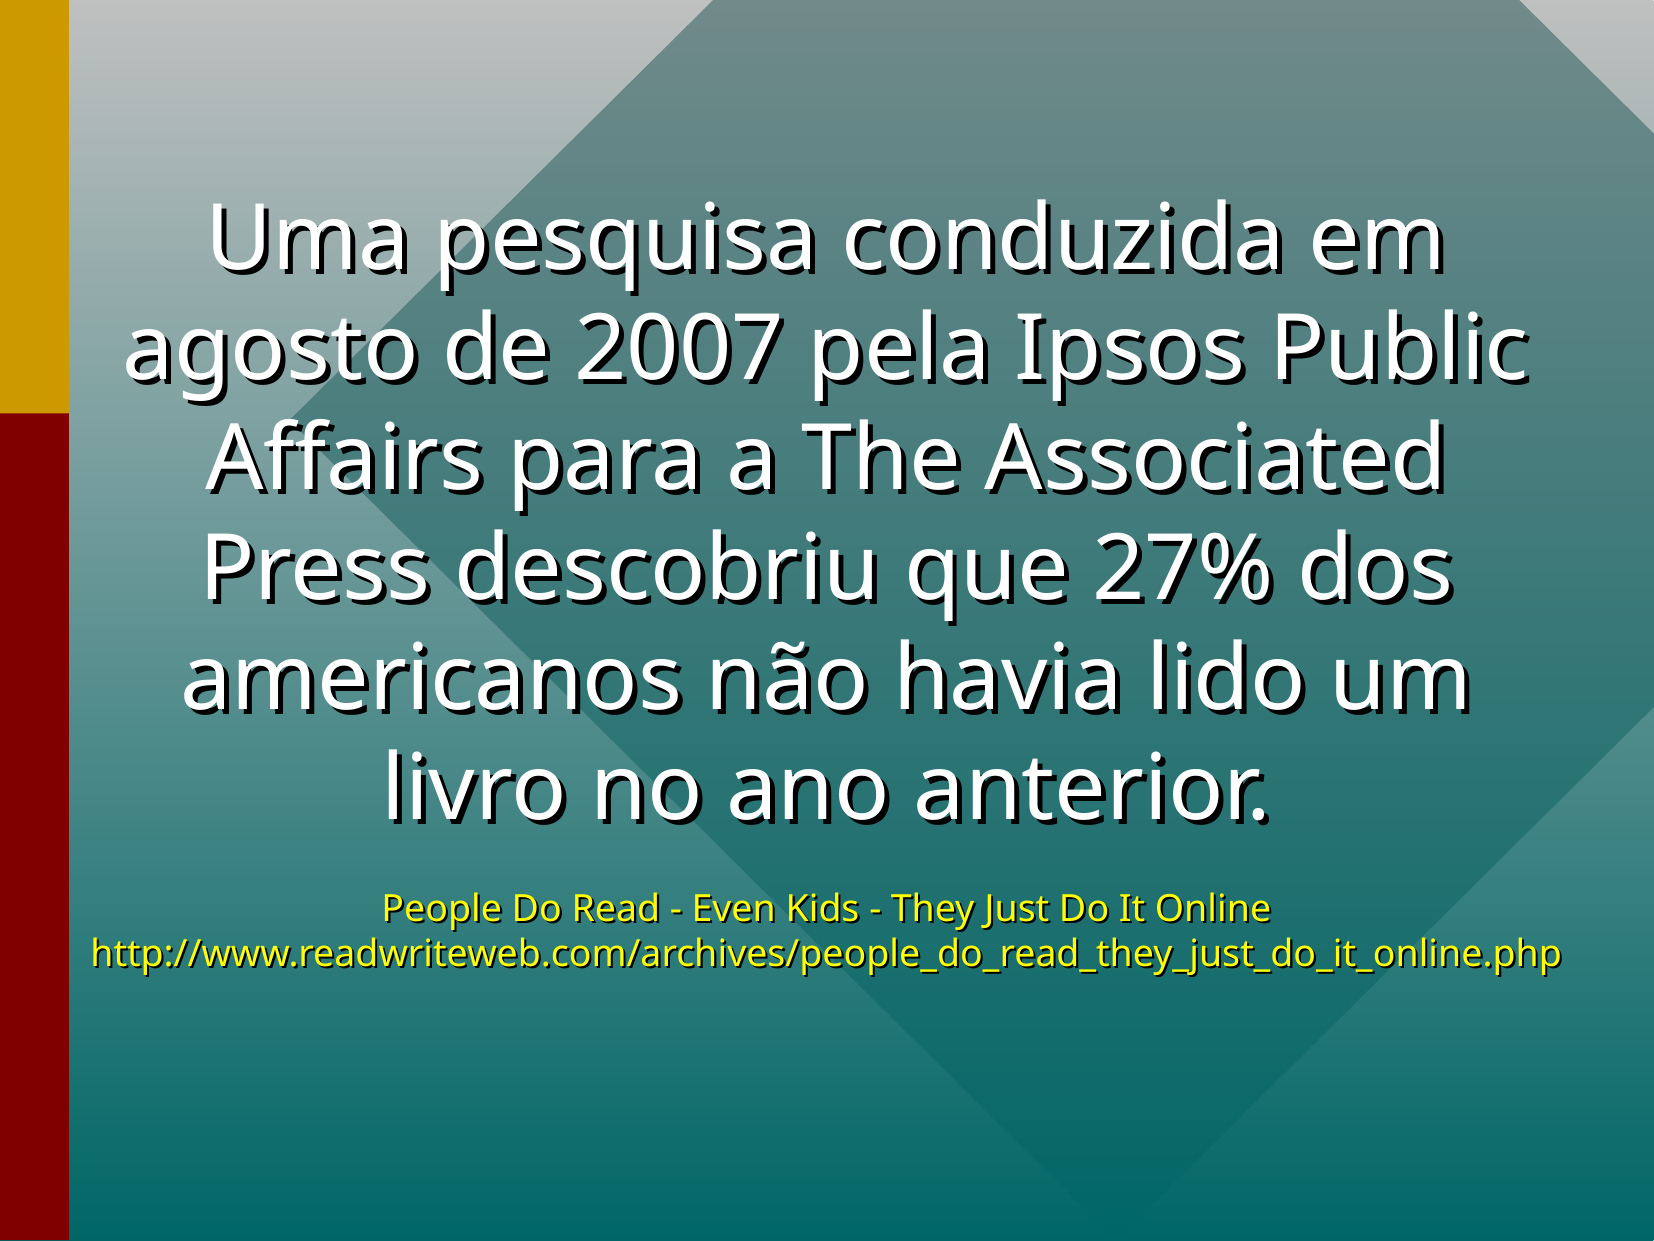

# Uma pesquisa conduzida em agosto de 2007 pela Ipsos Public Affairs para a The Associated Press descobriu que 27% dos americanos não havia lido um livro no ano anterior.
People Do Read - Even Kids - They Just Do It Online
http://www.readwriteweb.com/archives/people_do_read_they_just_do_it_online.php